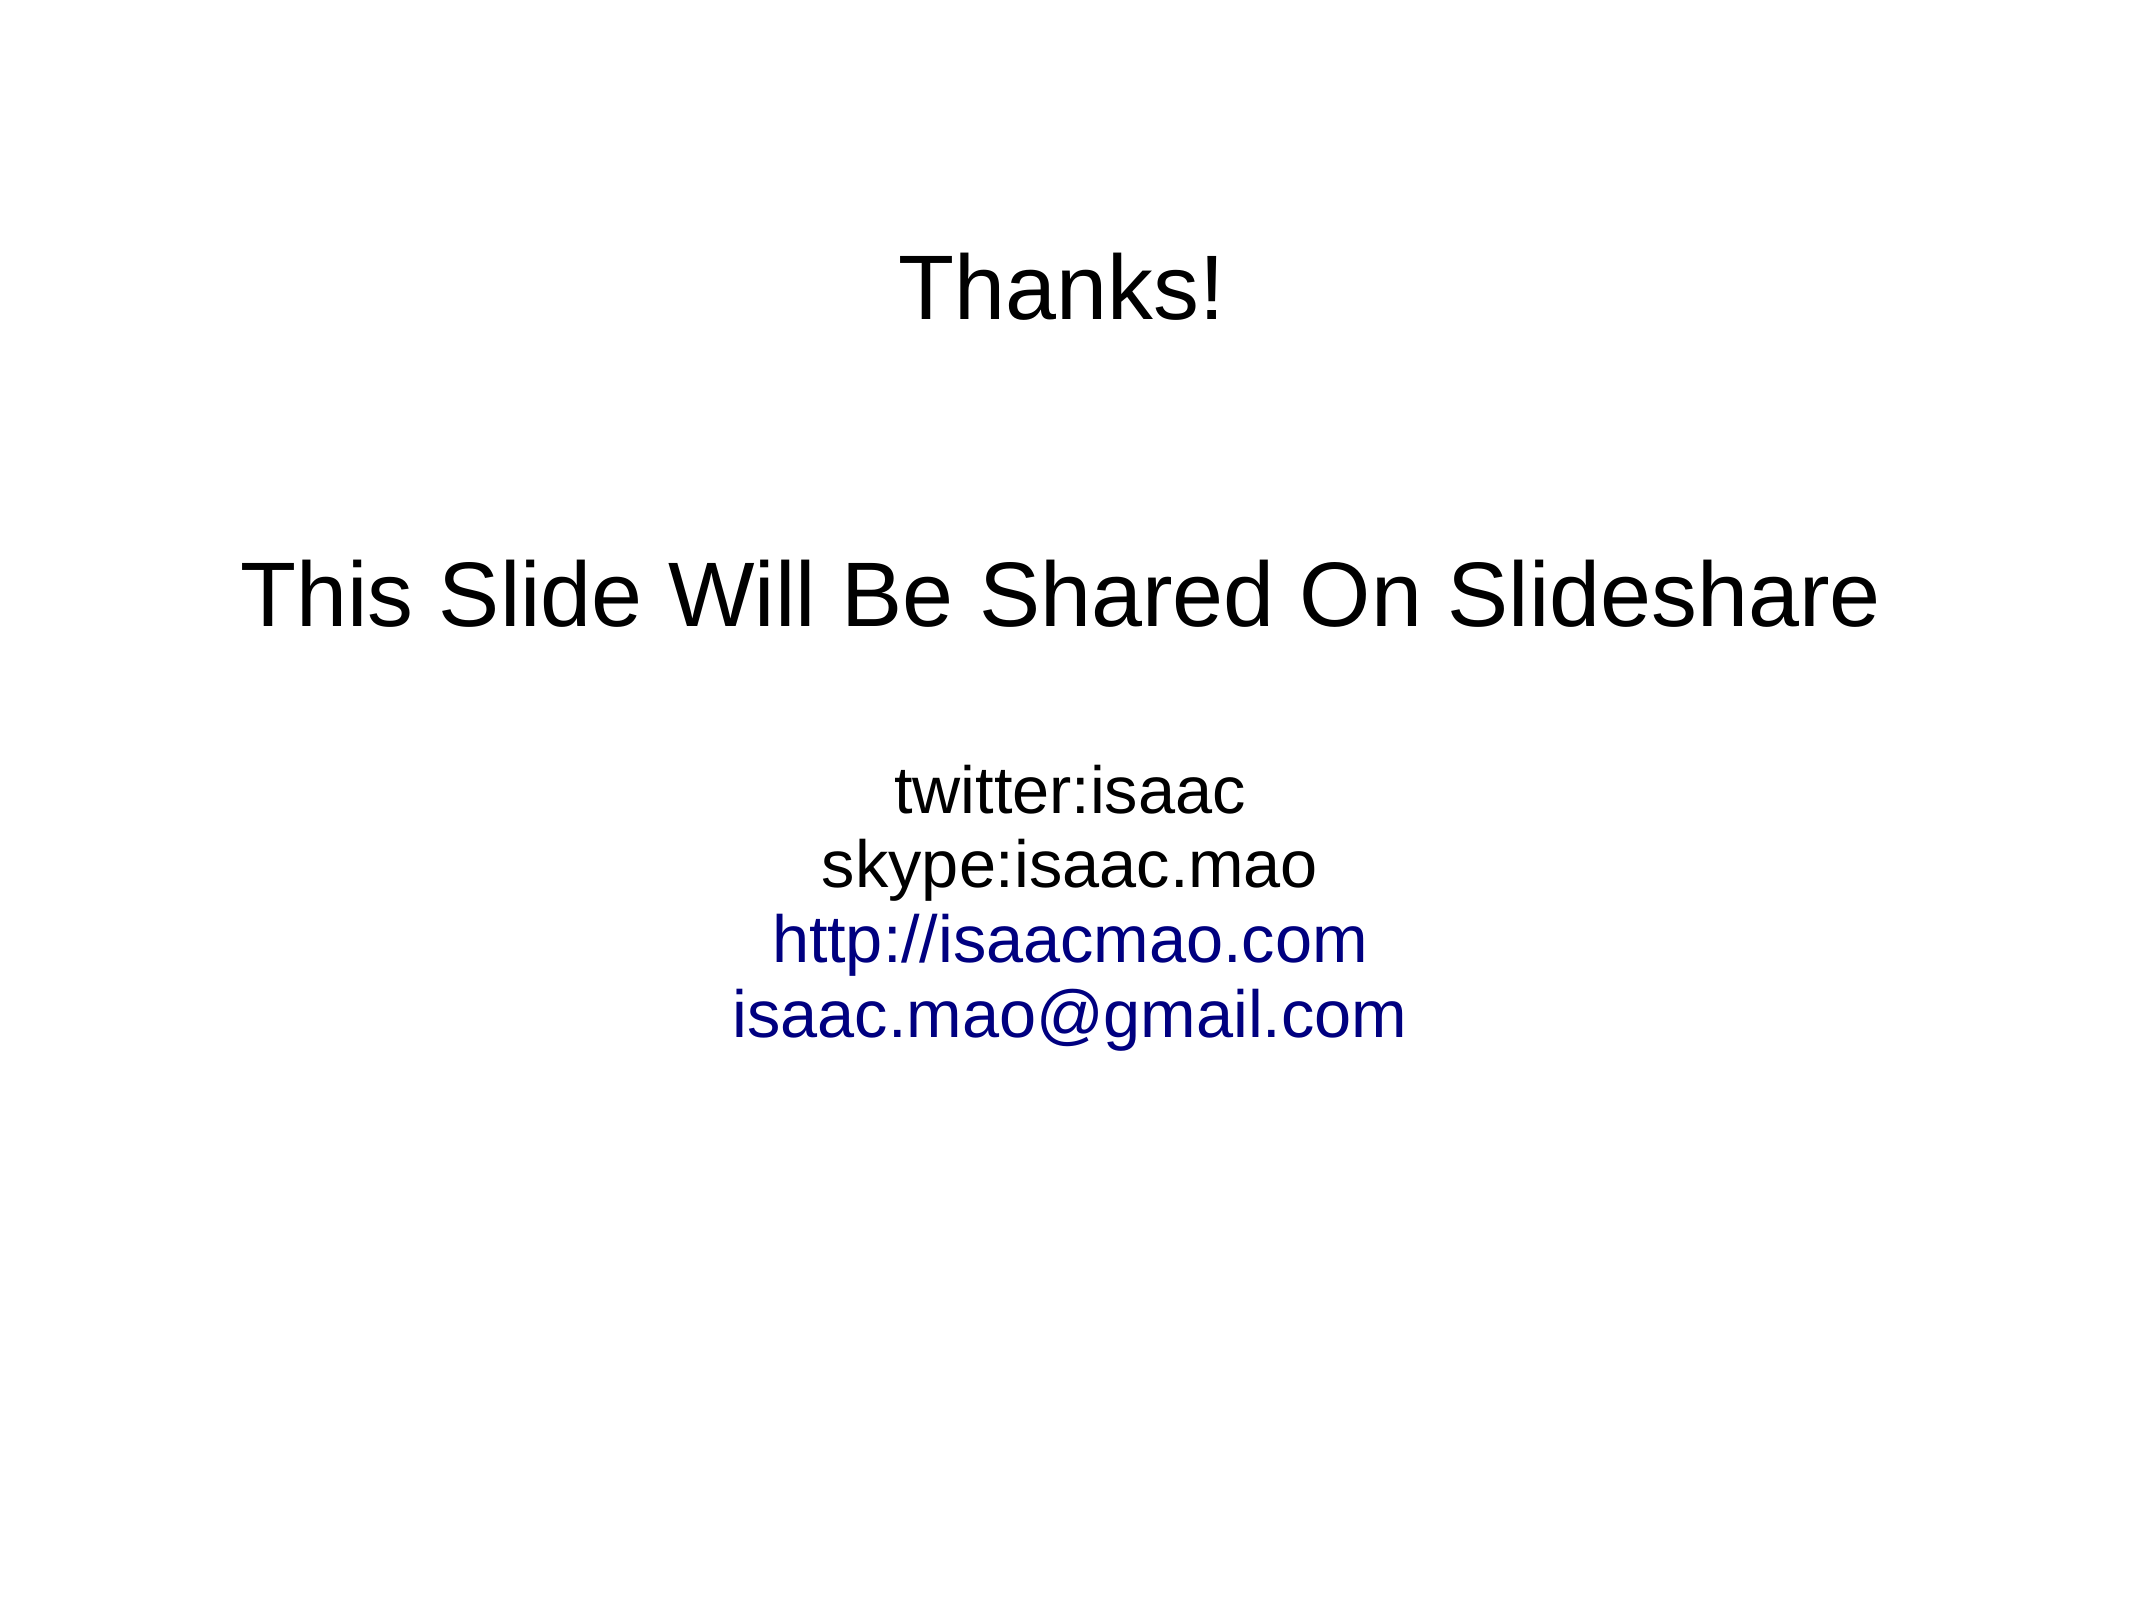

# Thanks! This Slide Will Be Shared On Slideshare
twitter:isaac
skype:isaac.mao
http://isaacmao.com
isaac.mao@gmail.com